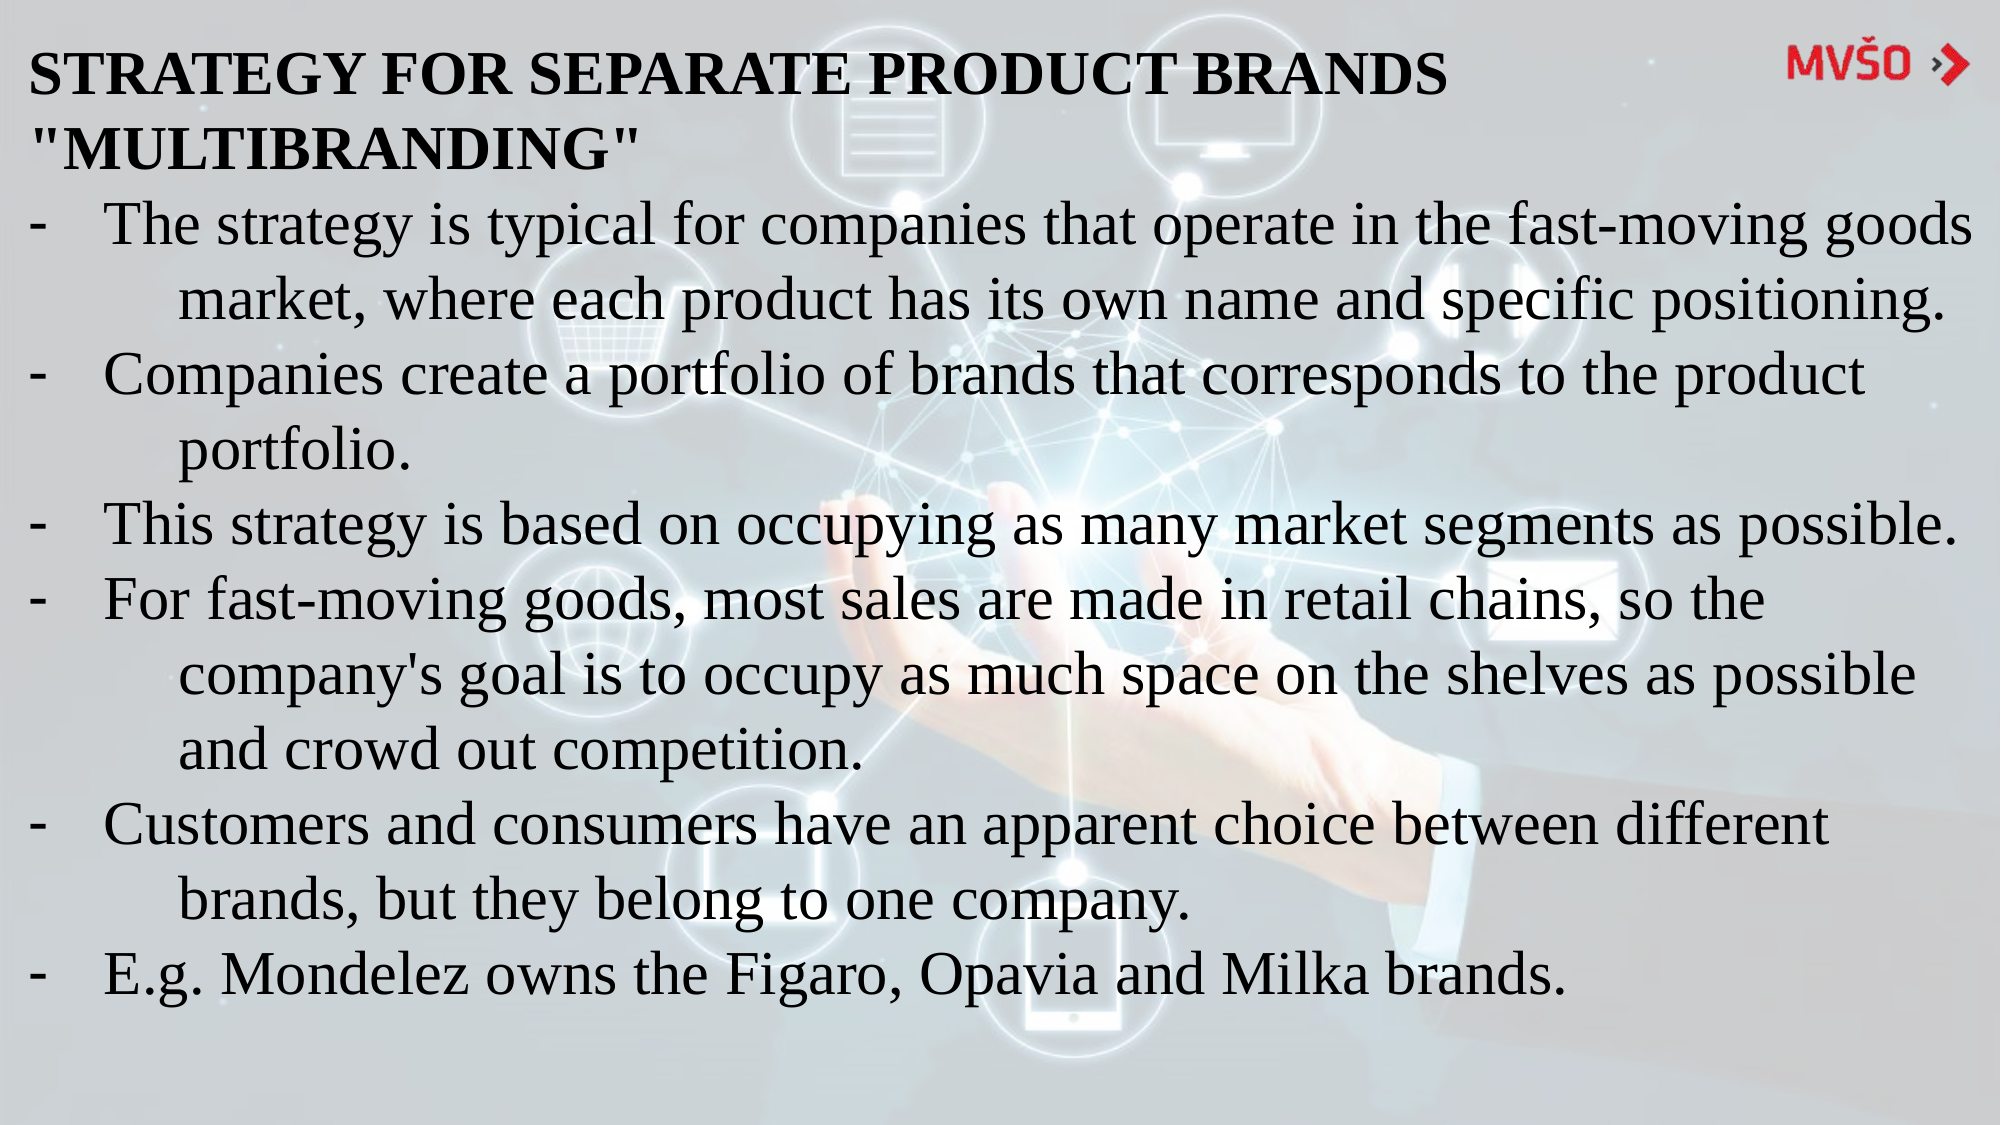

STRATEGY FOR SEPARATE PRODUCT BRANDS "MULTIBRANDING"
The strategy is typical for companies that operate in the fast-moving goods market, where each product has its own name and specific positioning.
Companies create a portfolio of brands that corresponds to the product portfolio.
This strategy is based on occupying as many market segments as possible.
For fast-moving goods, most sales are made in retail chains, so the company's goal is to occupy as much space on the shelves as possible and crowd out competition.
Customers and consumers have an apparent choice between different brands, but they belong to one company.
E.g. Mondelez owns the Figaro, Opavia and Milka brands.